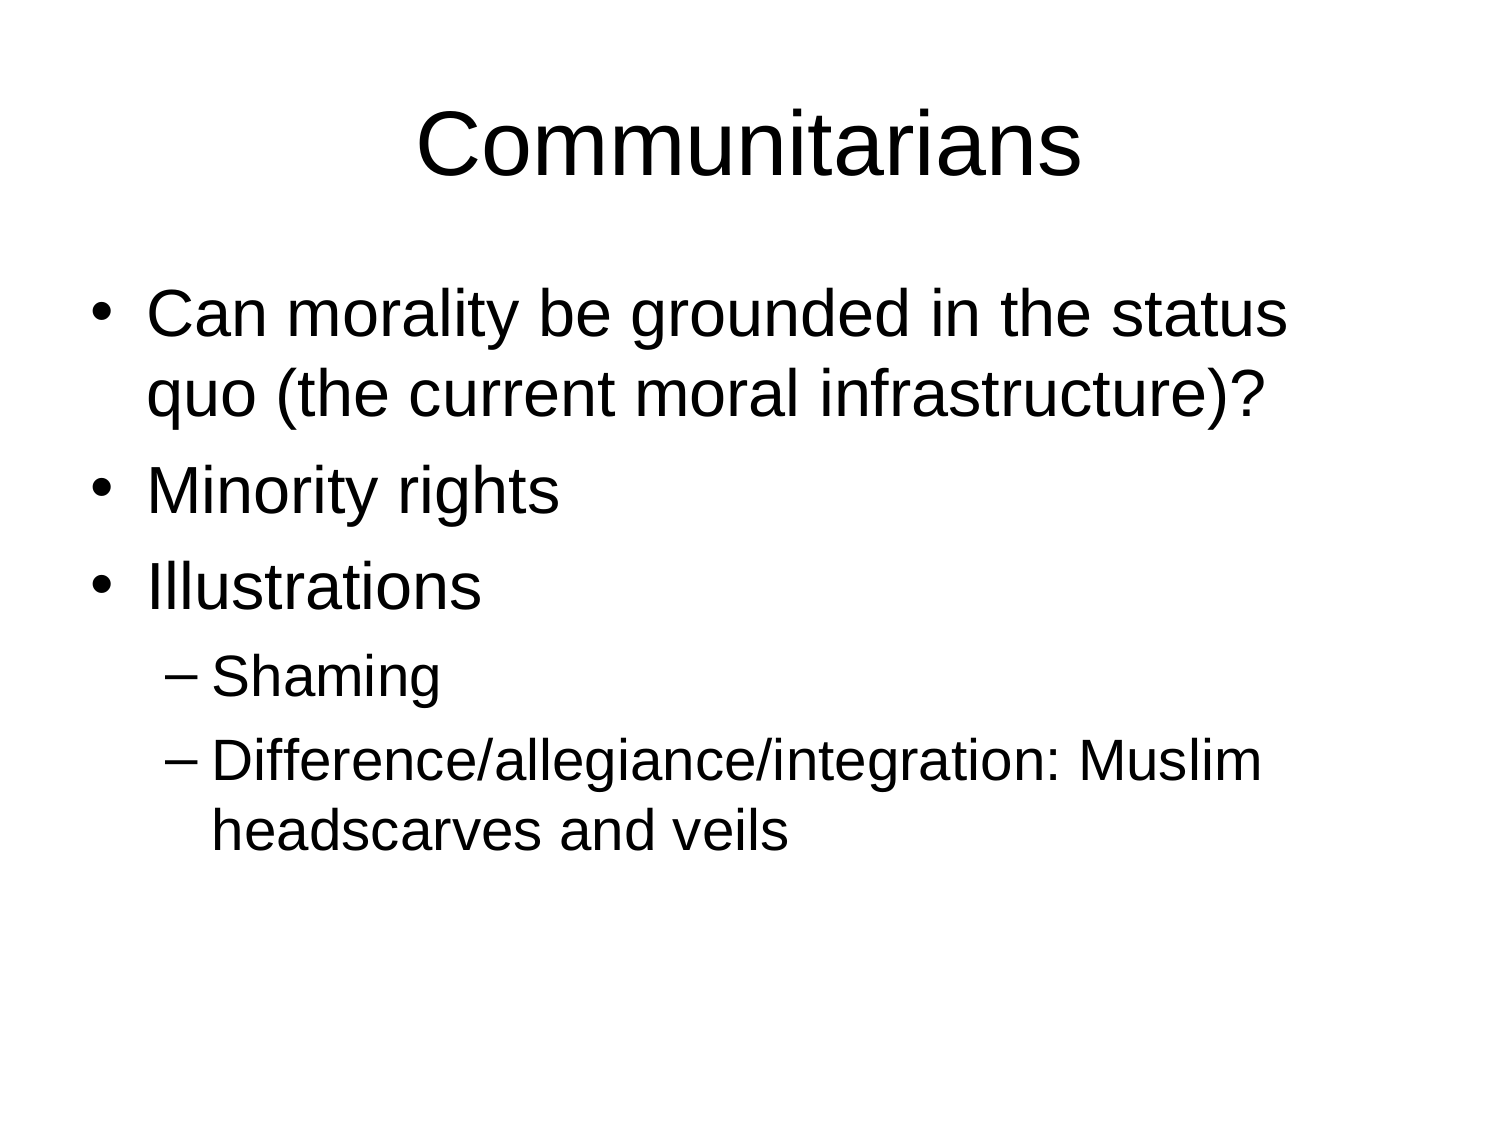

# Communitarians
Can morality be grounded in the status quo (the current moral infrastructure)?
Minority rights
Illustrations
Shaming
Difference/allegiance/integration: Muslim headscarves and veils